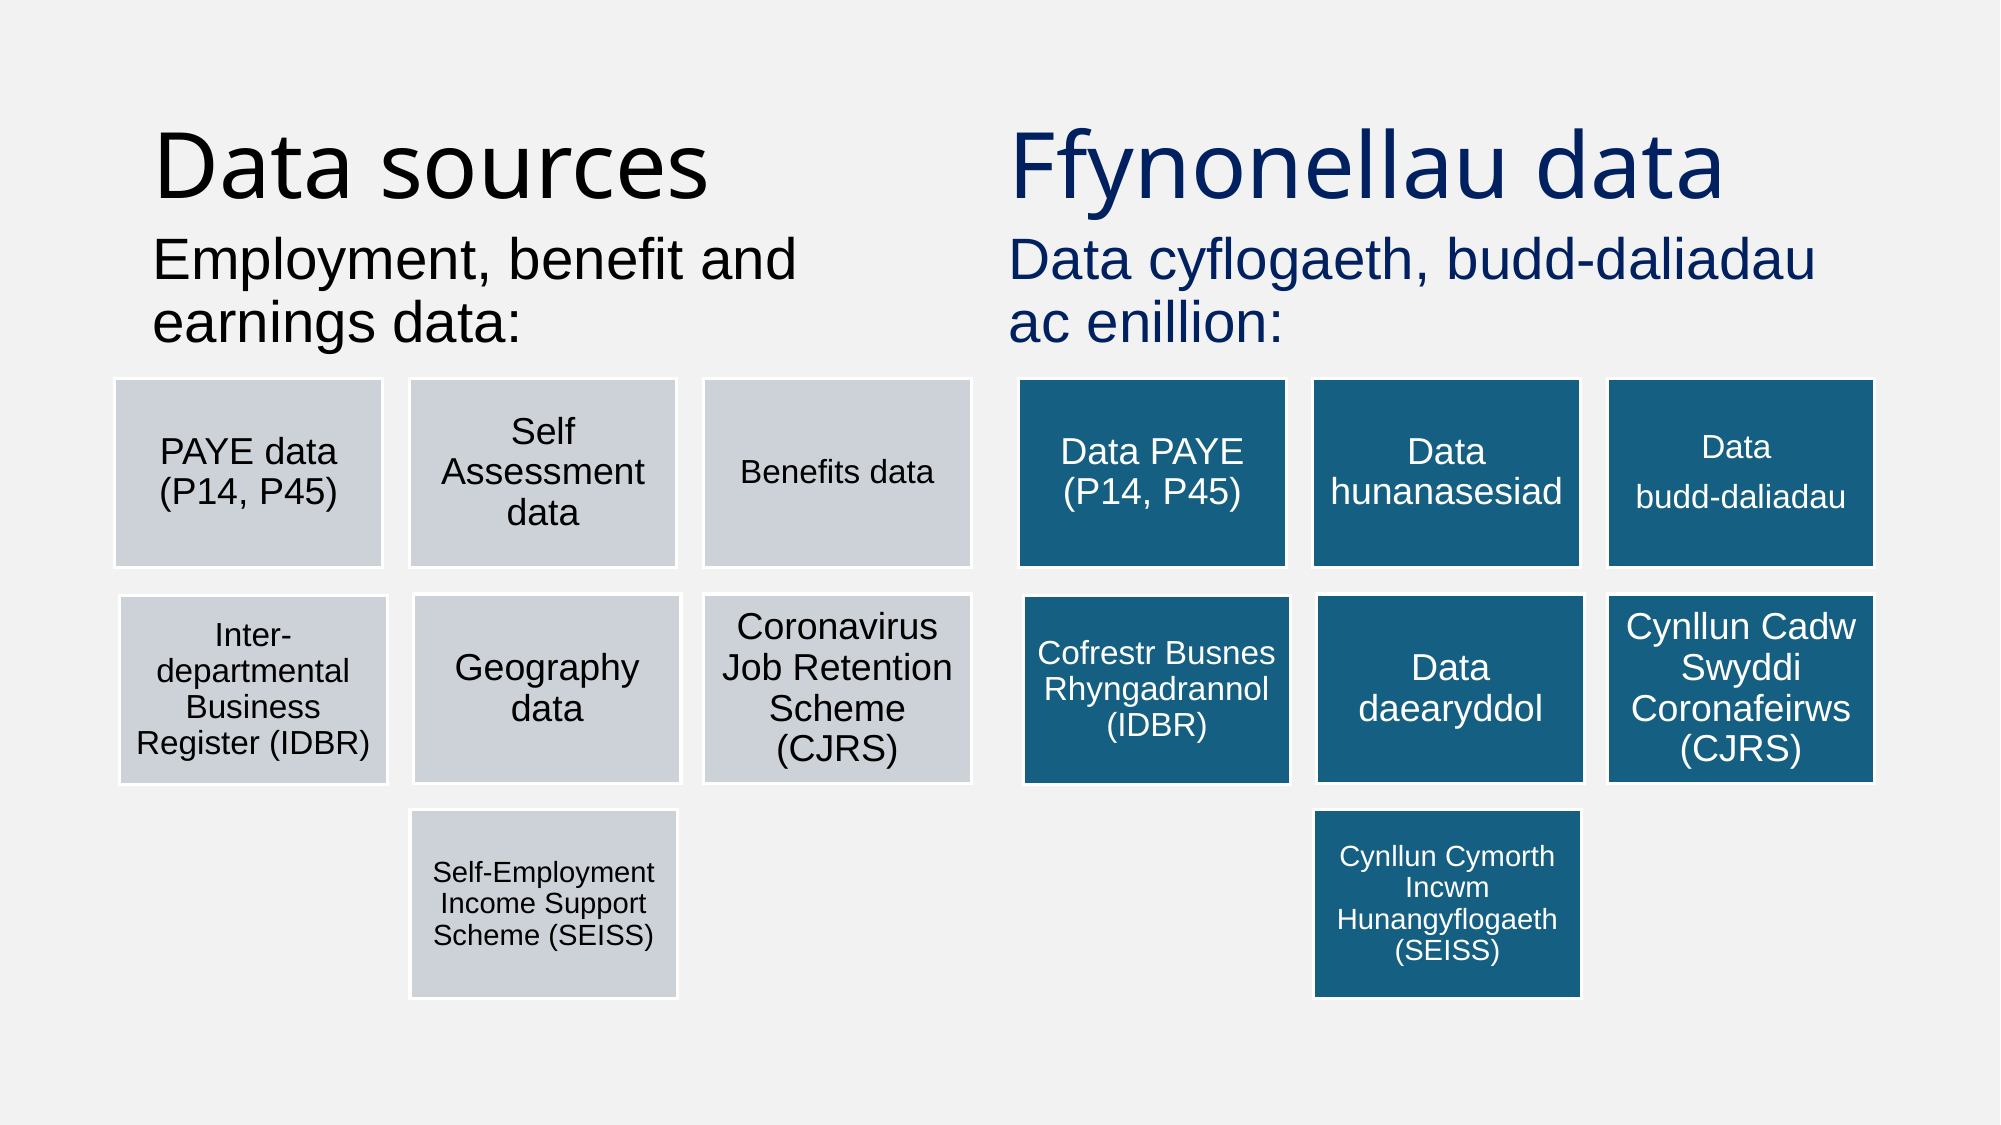

Data sources
Ffynonellau data
Data cyflogaeth, budd-daliadau ac enillion:
# Employment, benefit and earnings data:
PAYE data (P14, P45)
Self Assessment data
Benefits data
Geography data
Coronavirus Job Retention Scheme (CJRS)
Inter-departmental Business Register (IDBR)
Self-Employment Income Support Scheme (SEISS)
Data PAYE (P14, P45)
Data hunanasesiad
Data
budd-daliadau
Data daearyddol
Cynllun Cadw Swyddi Coronafeirws (CJRS)
Cofrestr Busnes Rhyngadrannol (IDBR)
Cynllun Cymorth Incwm Hunangyflogaeth (SEISS)